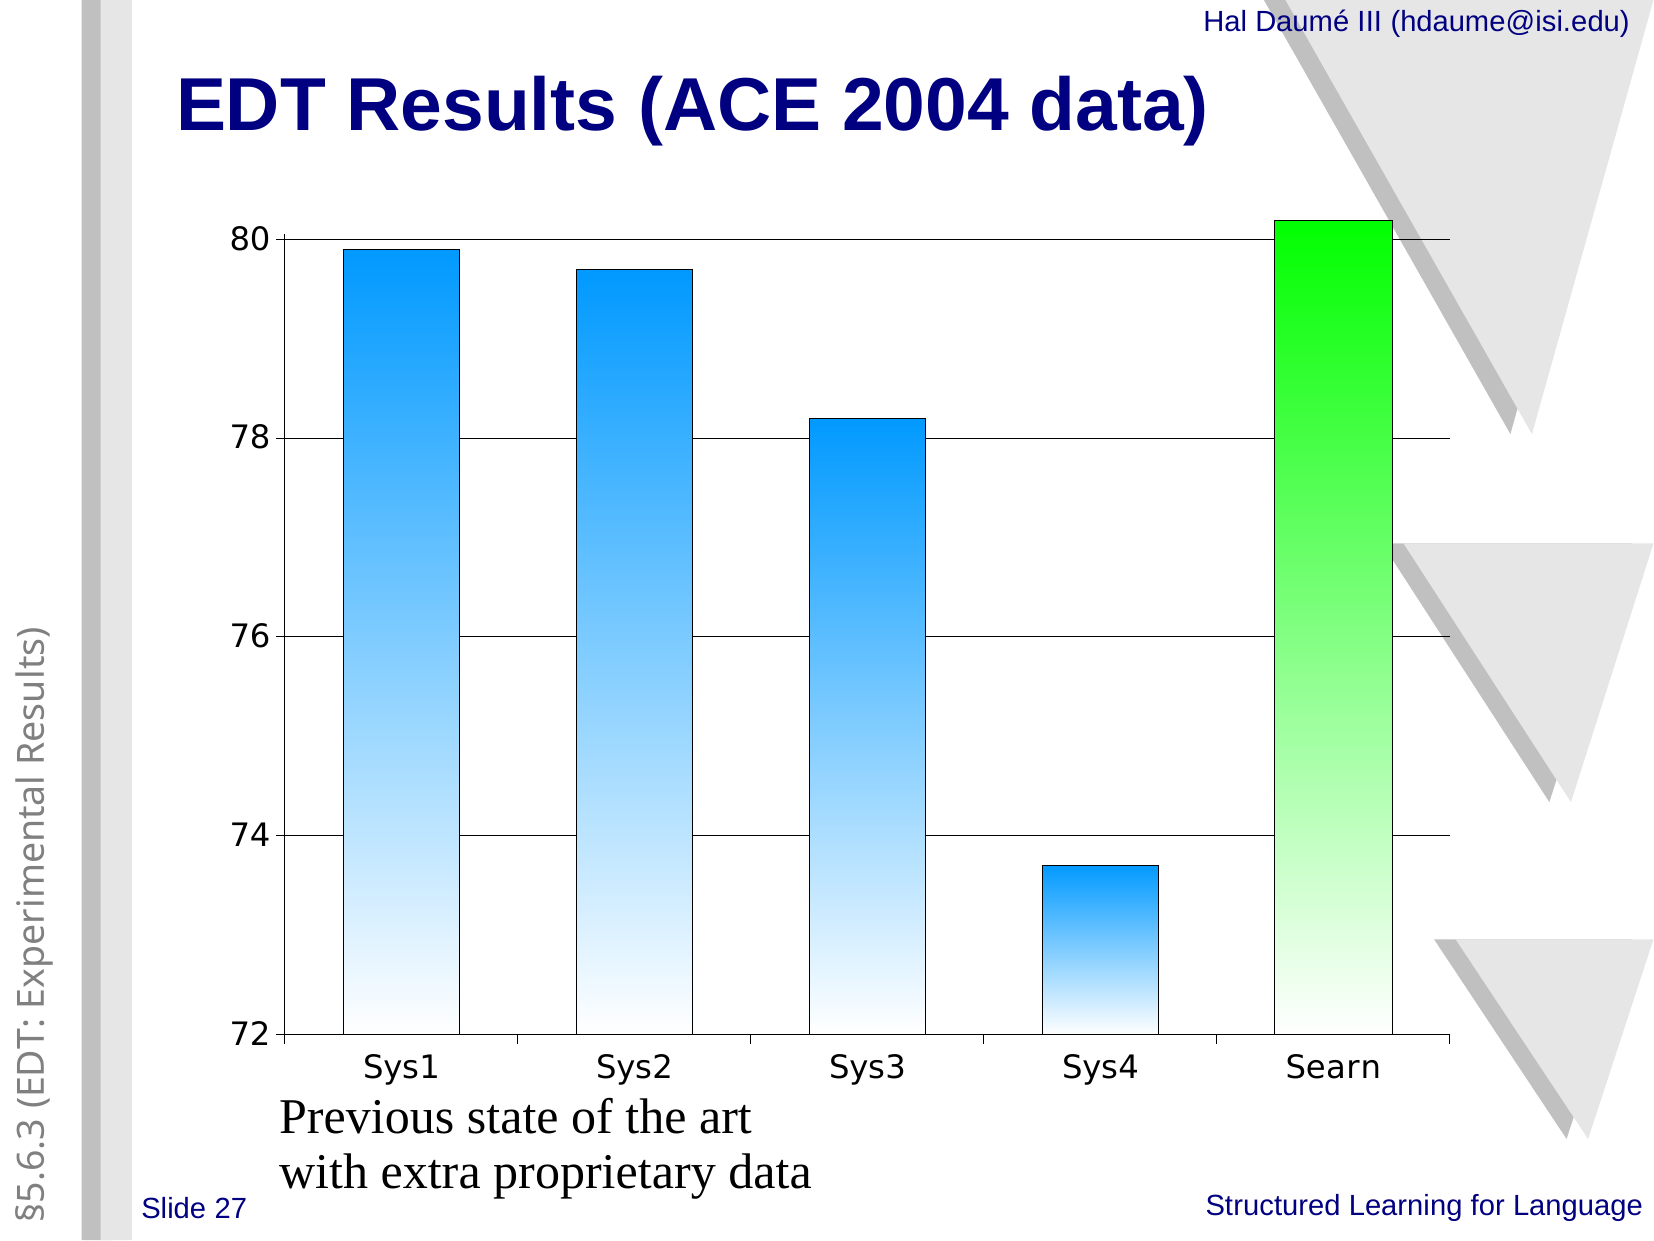

# EDT Results (ACE 2004 data)
### Chart
| Category | Column 1 |
|---|---|
| Sys1 | 79.9 |
| Sys2 | 79.7 |
| Sys3 | 78.2 |
| Sys4 | 73.7 |
| Searn | 80.1 |
§5.6.3 (EDT: Experimental Results)
Previous state of the art
with extra proprietary data